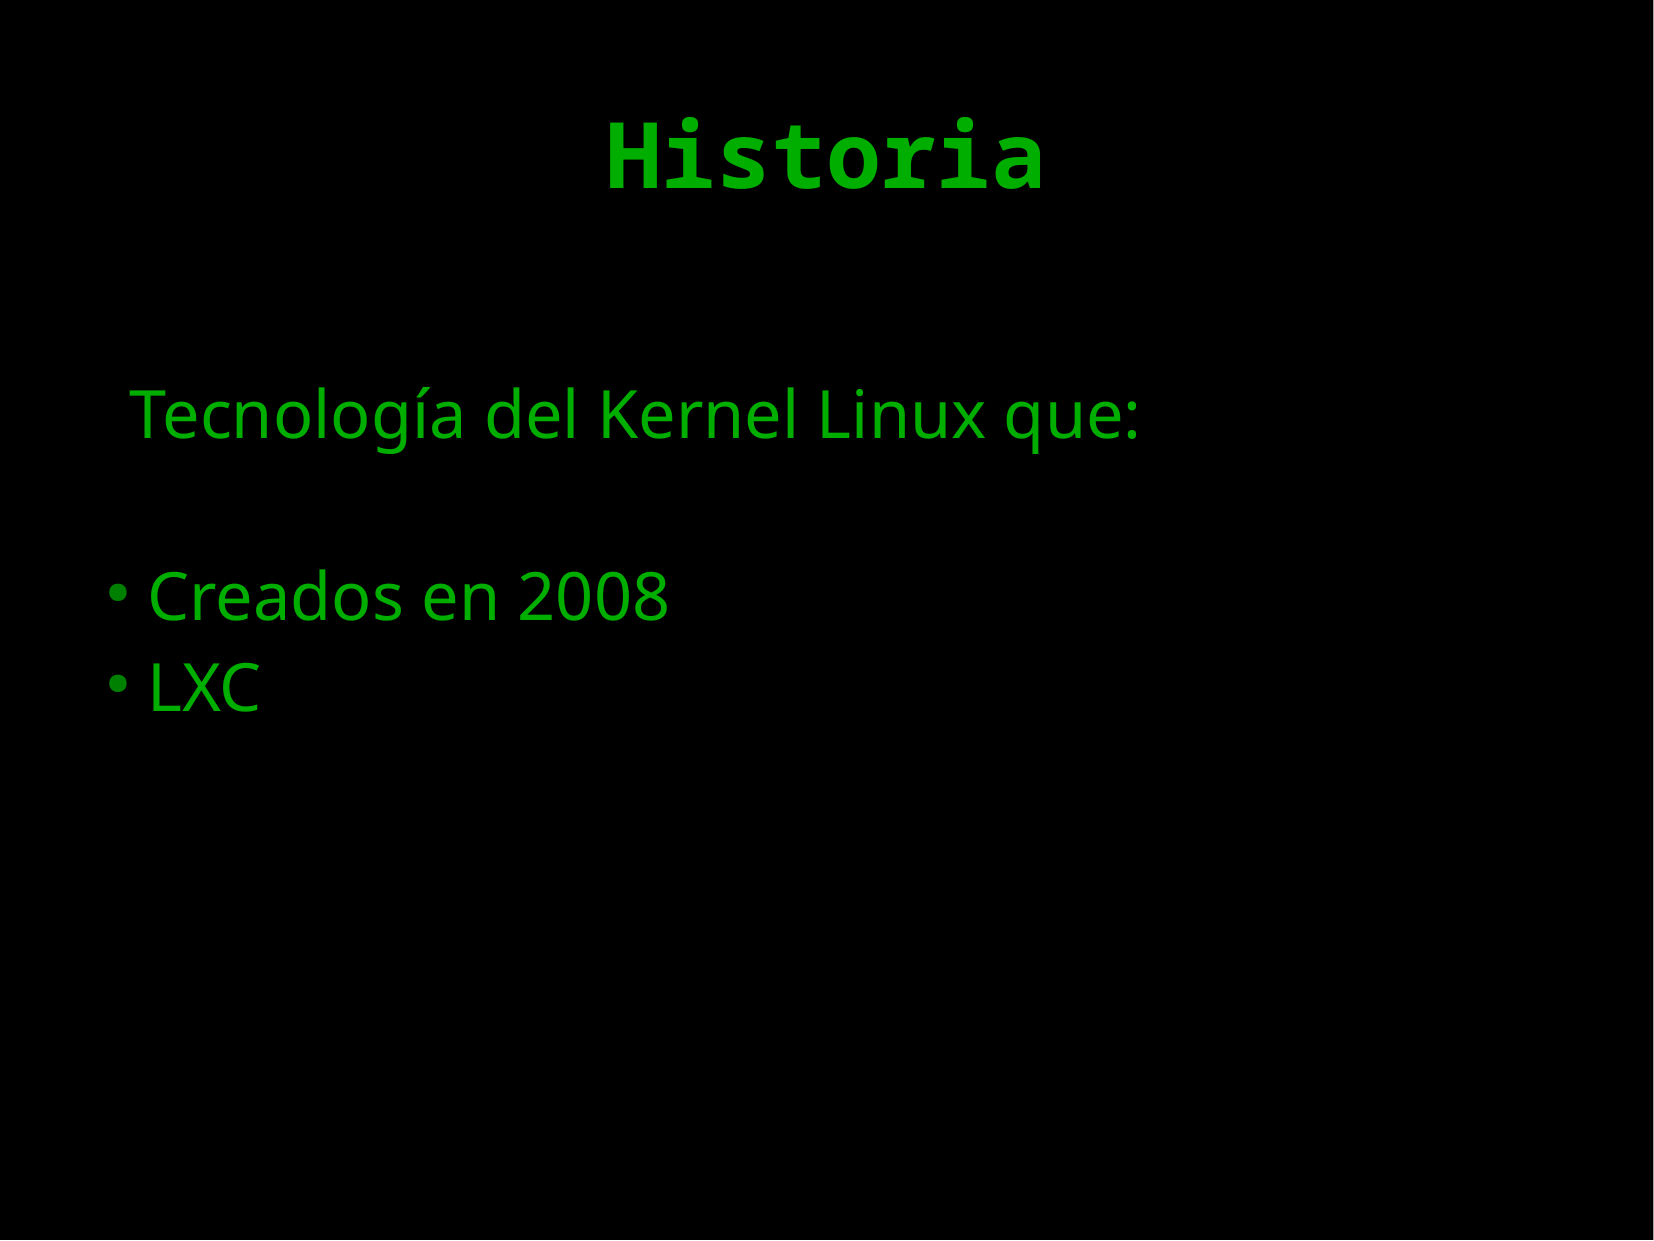

# Historia
Tecnología del Kernel Linux que:
 Creados en 2008
 LXC